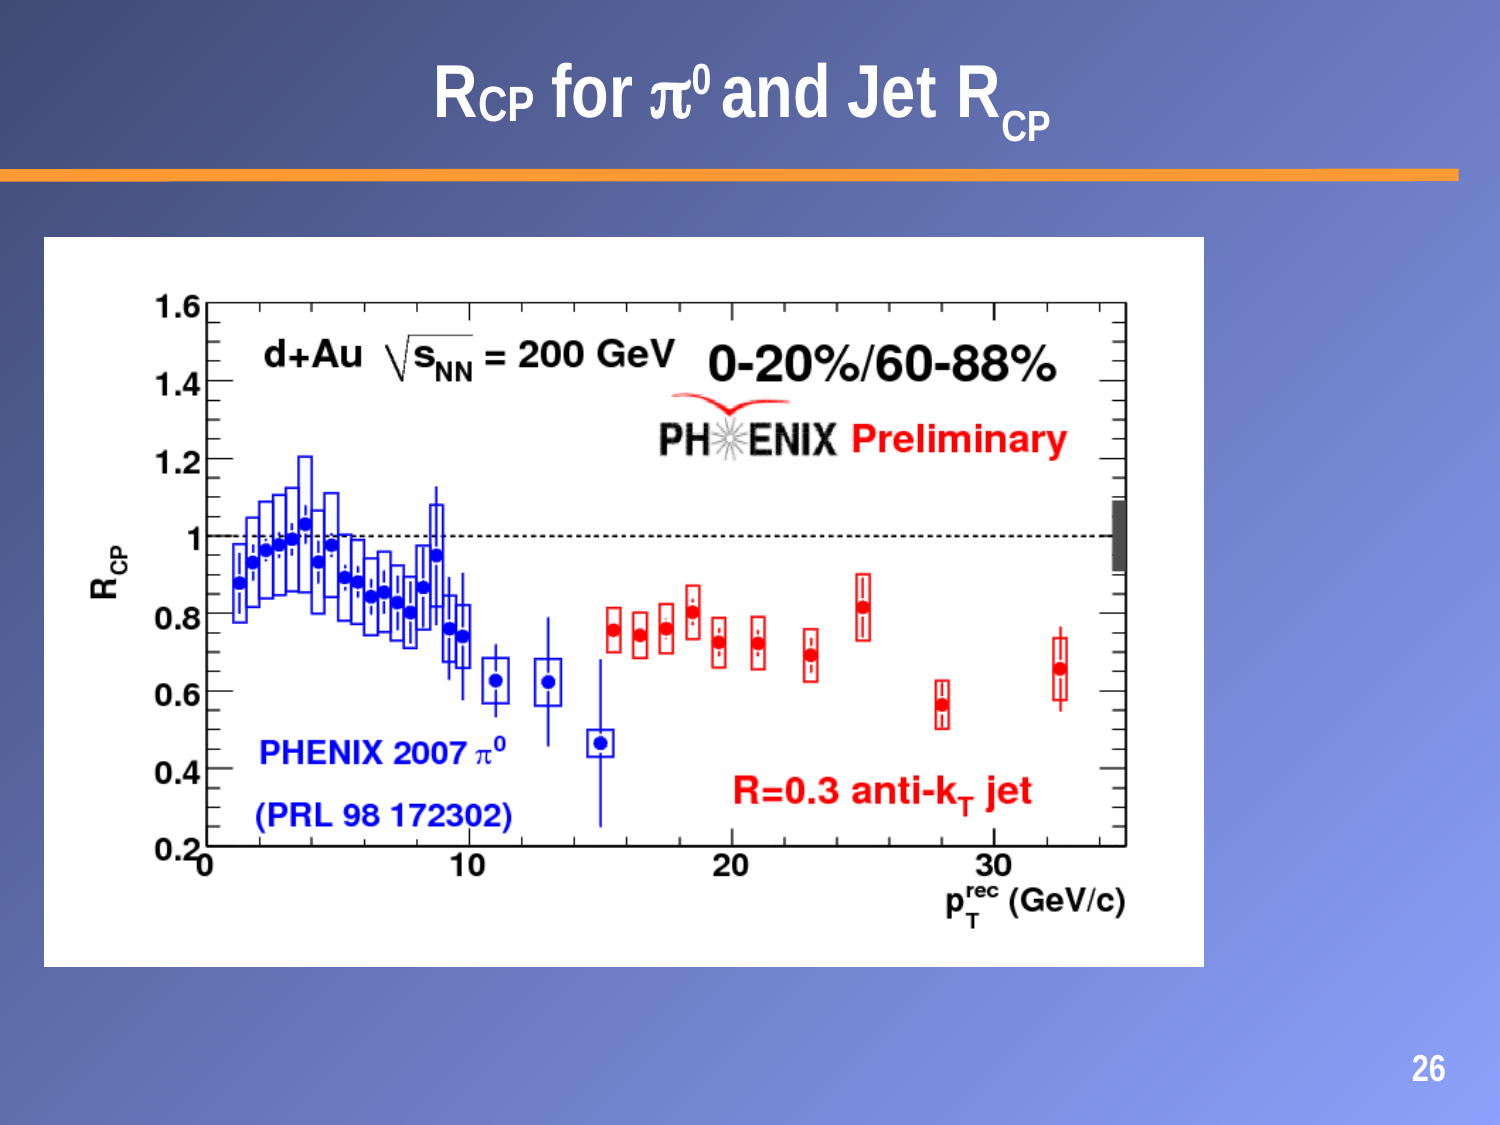

# RCP for 0 and Jet RCP
26